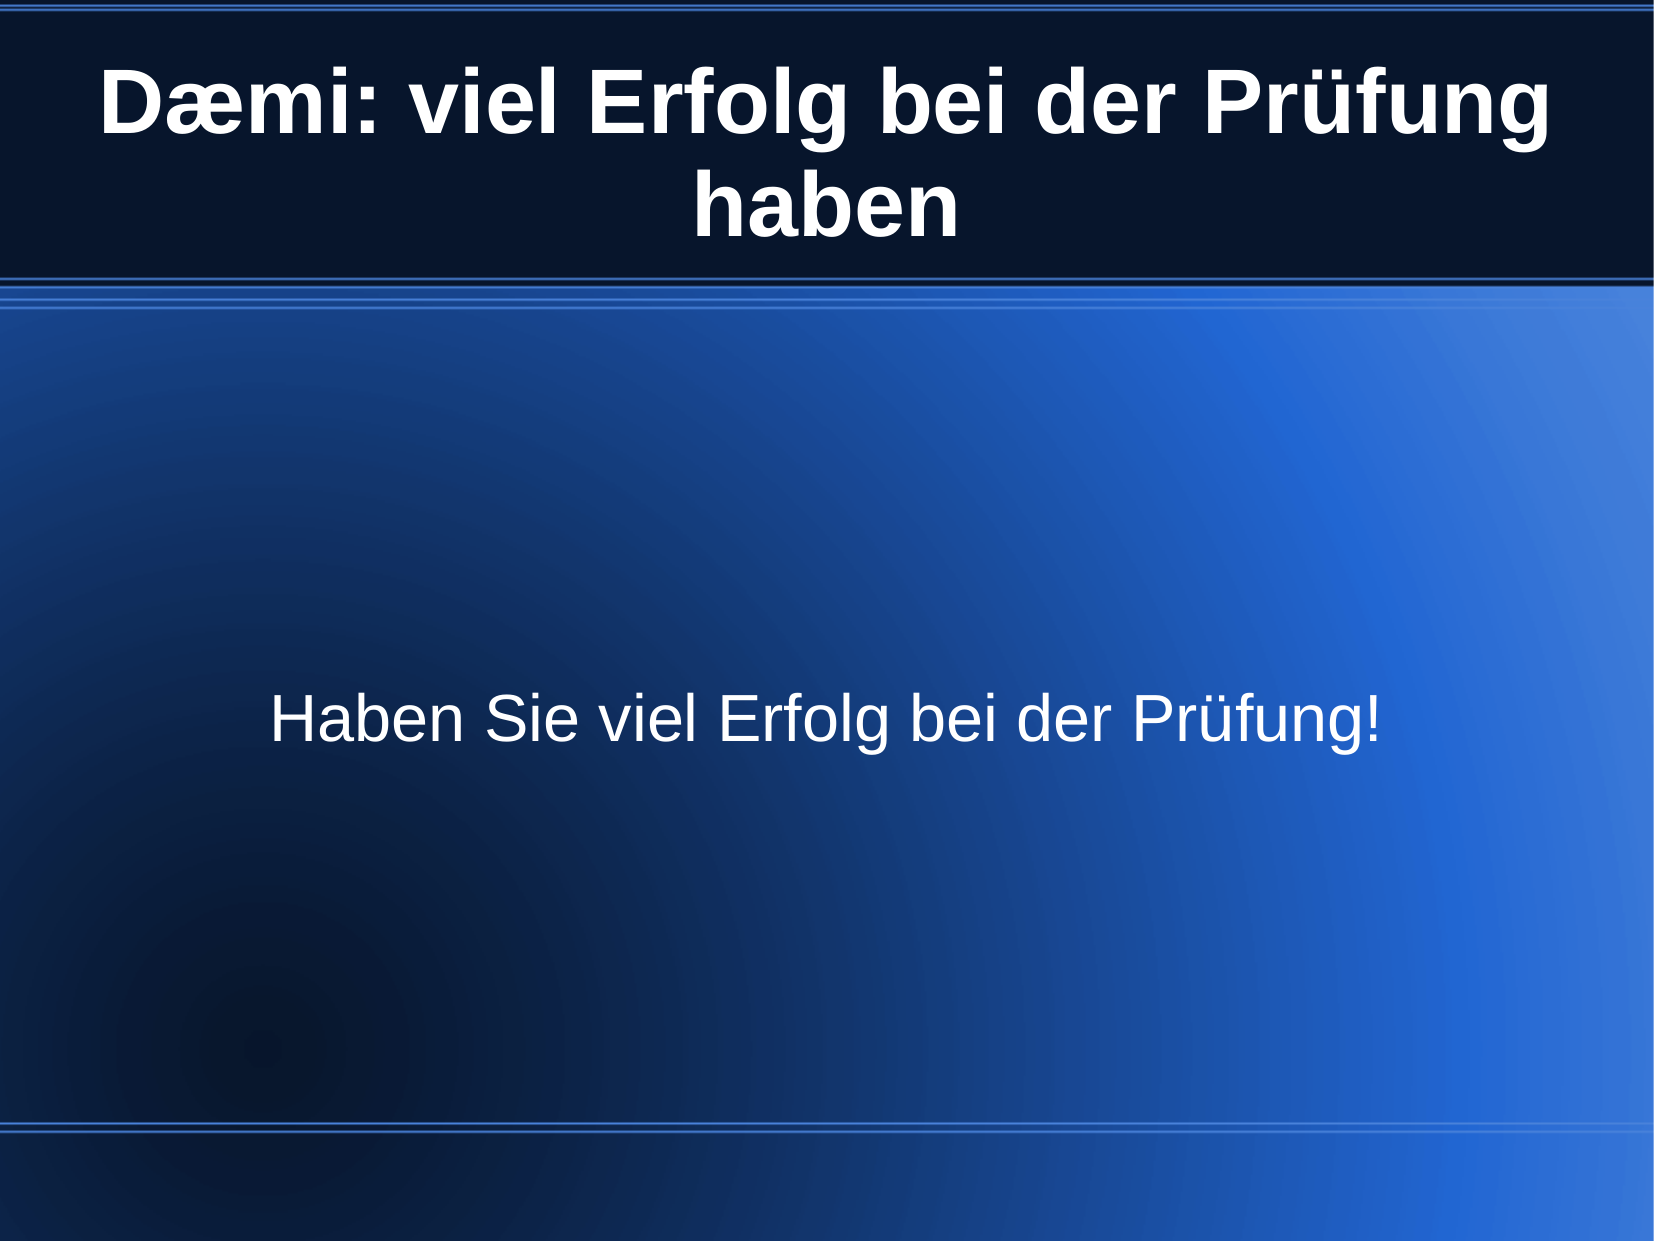

# Dæmi: viel Erfolg bei der Prüfung haben
Haben Sie viel Erfolg bei der Prüfung!